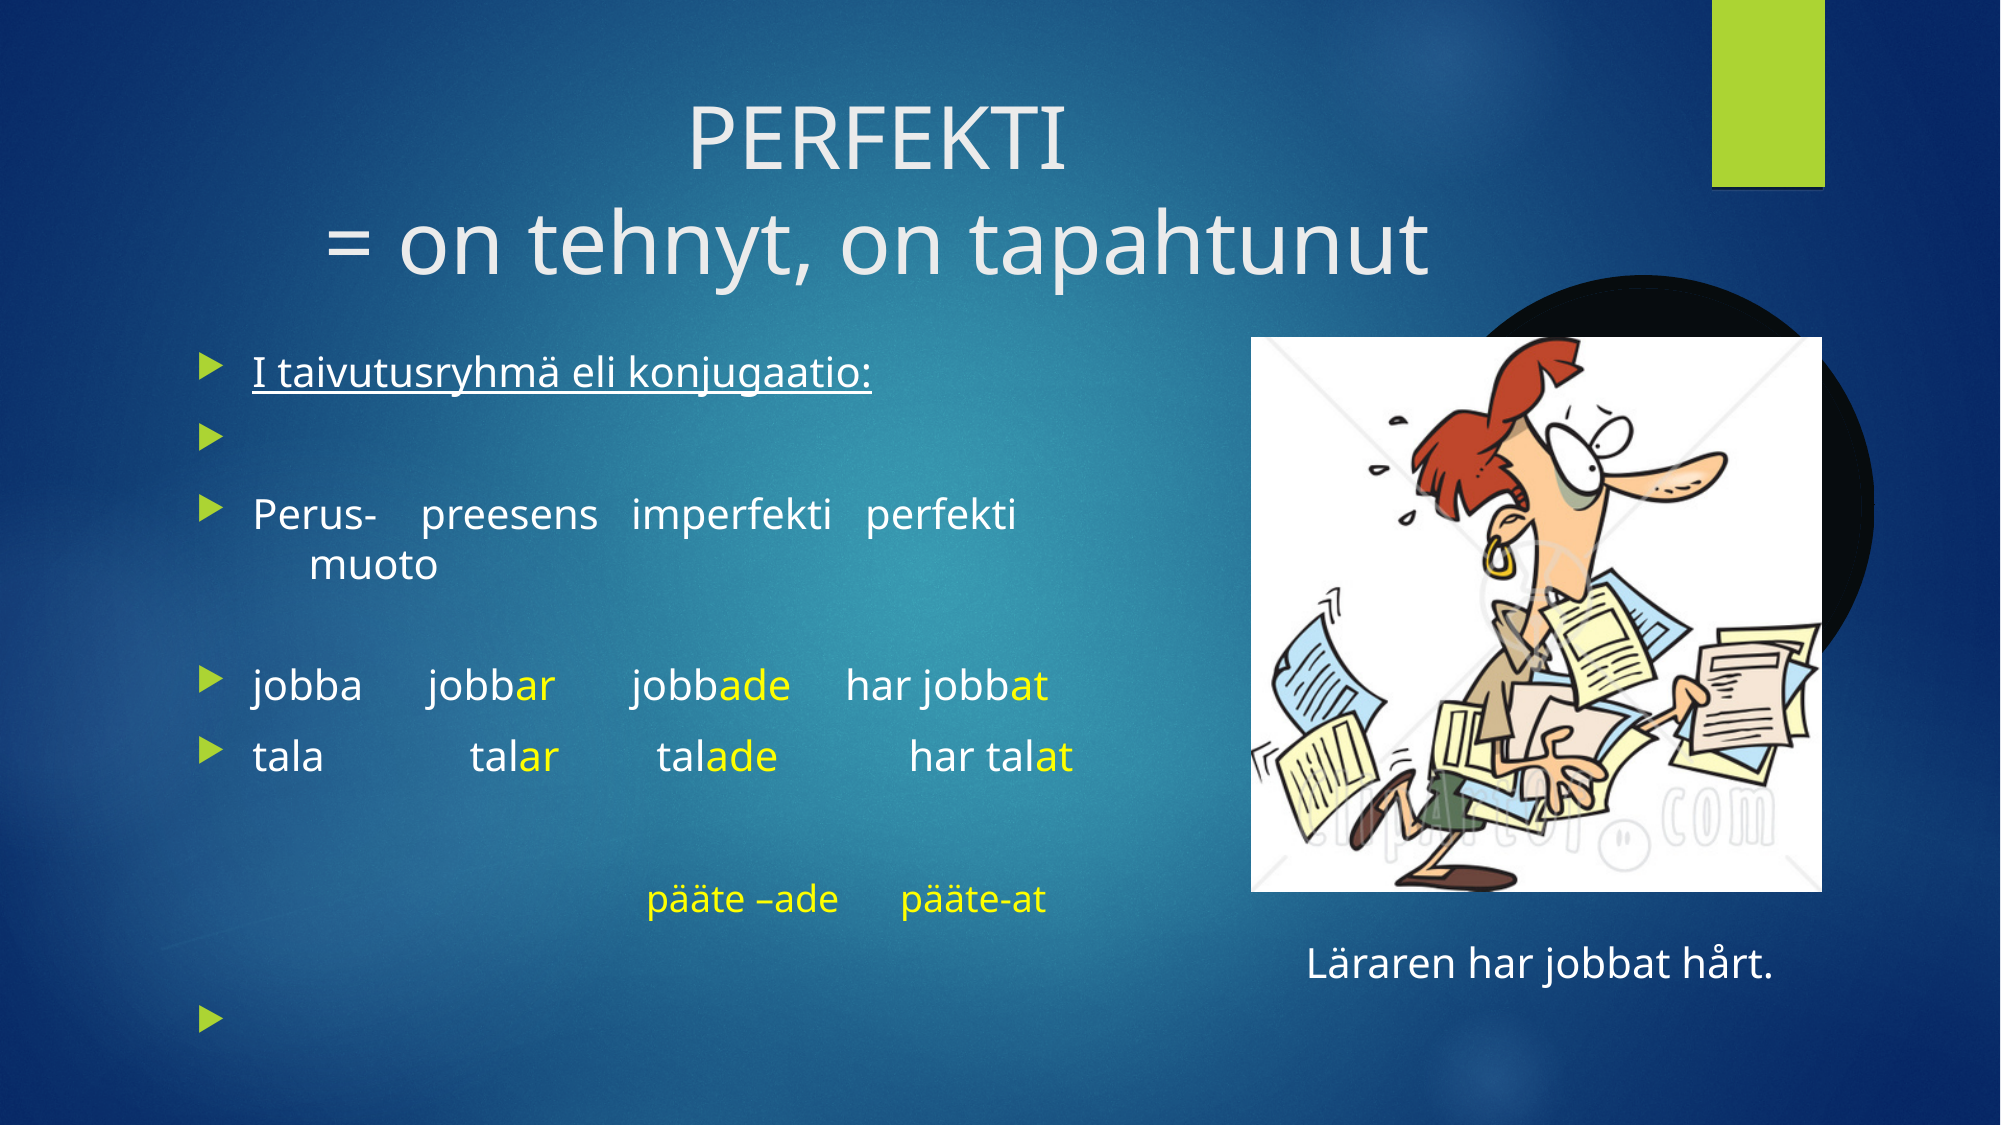

# PERFEKTI = on tehnyt, on tapahtunut
I taivutusryhmä eli konjugaatio:
Perus- preesens imperfekti perfekti
muoto
jobba jobbar jobbade har jobbat
tala	 talar talade		har talat
						pääte –ade	 pääte-at
Läraren har jobbat hårt.